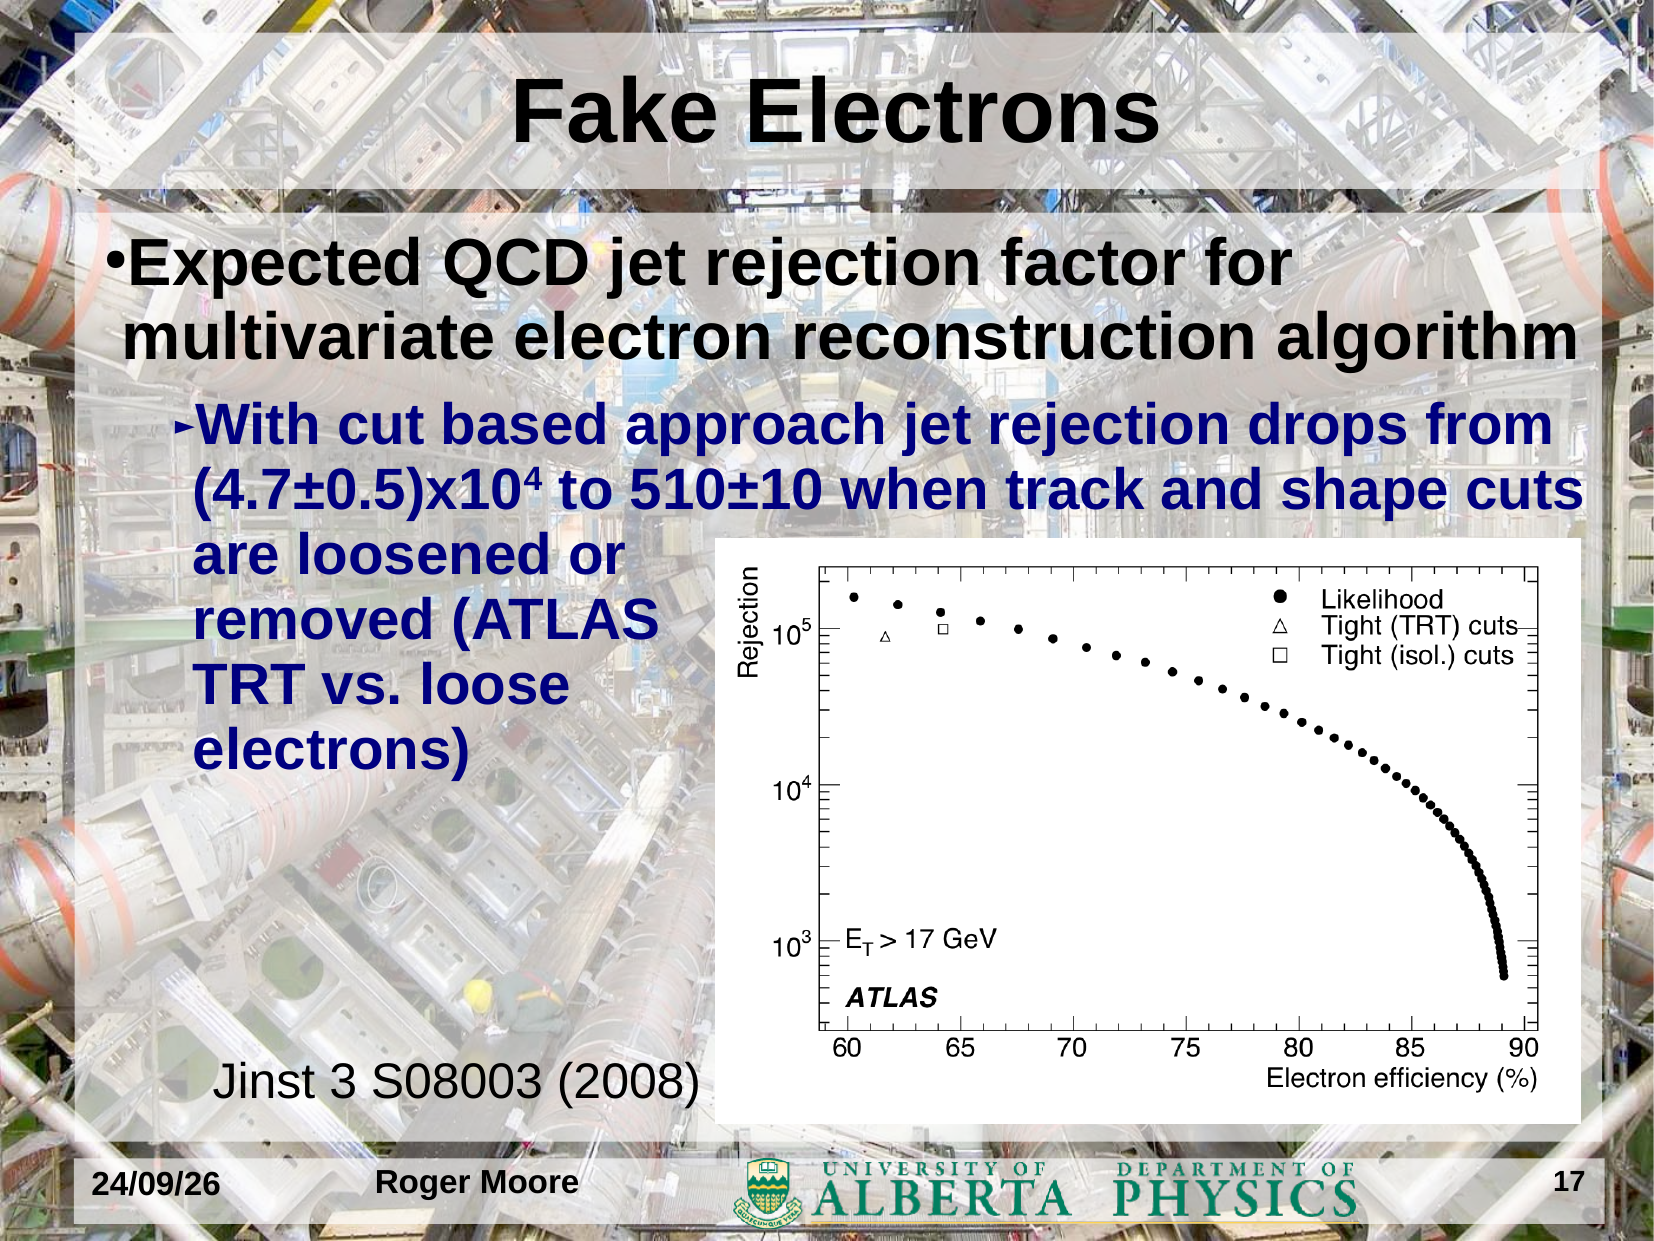

# Fake Electrons
Expected QCD jet rejection factor for multivariate electron reconstruction algorithm
With cut based approach jet rejection drops from (4.7±0.5)x104 to 510±10 when track and shape cuts are loosened or
removed (ATLAS
TRT vs. loose
electrons)
Jinst 3 S08003 (2008)